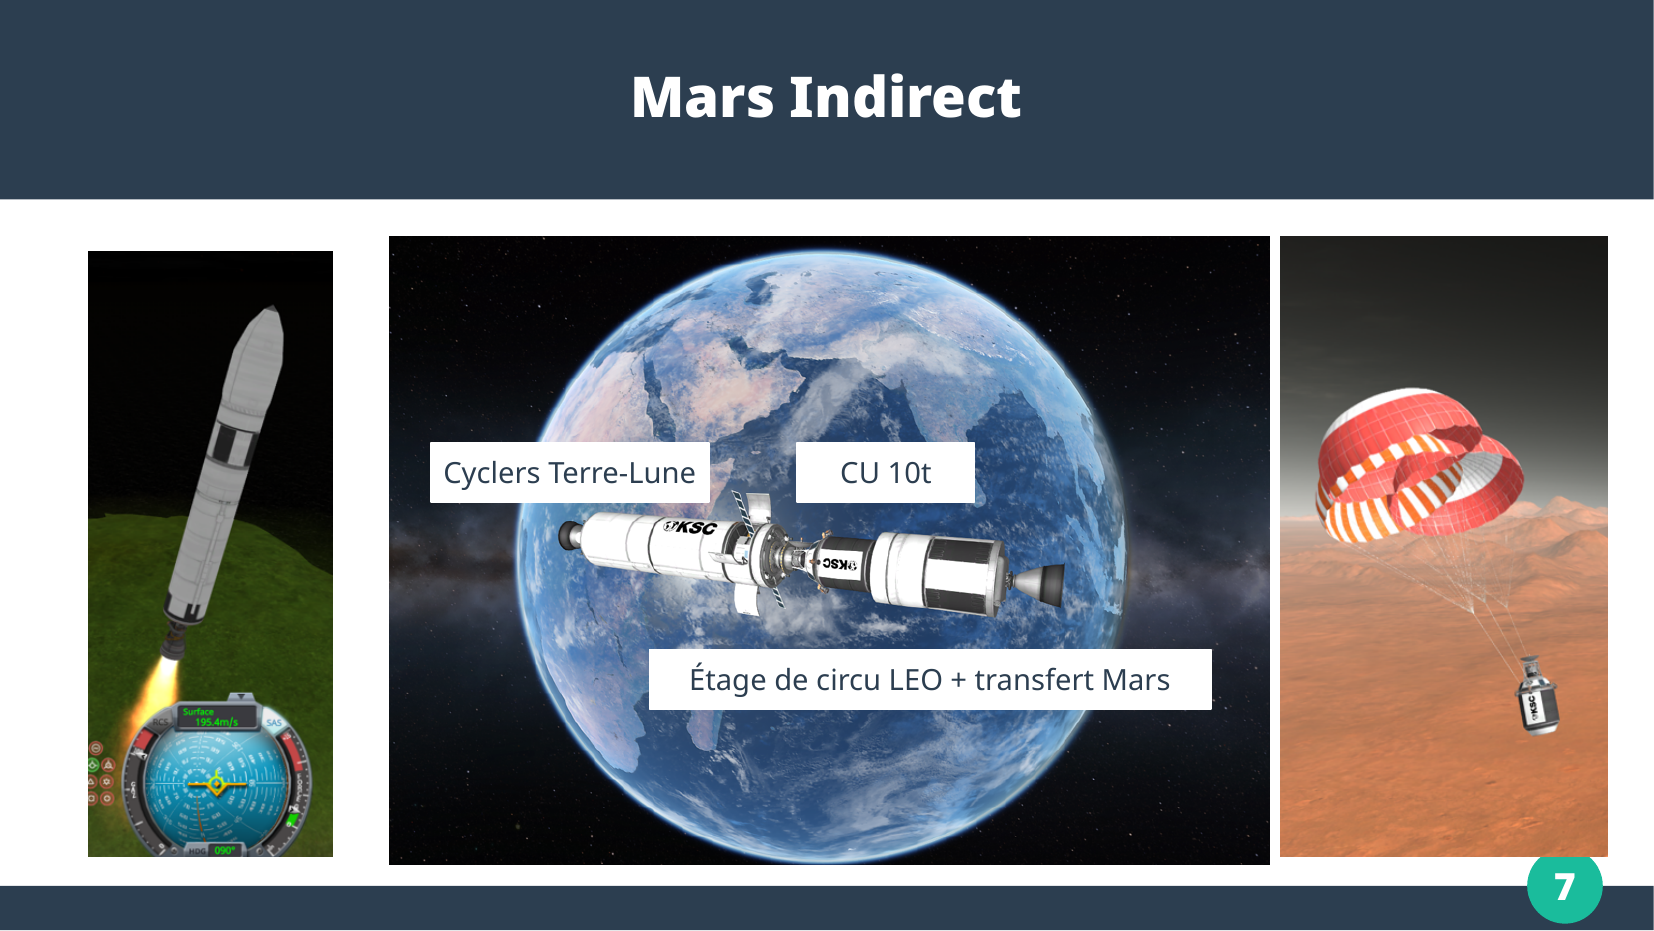

# Mars Indirect
Cyclers Terre-Lune
CU 10t
Étage de circu LEO + transfert Mars